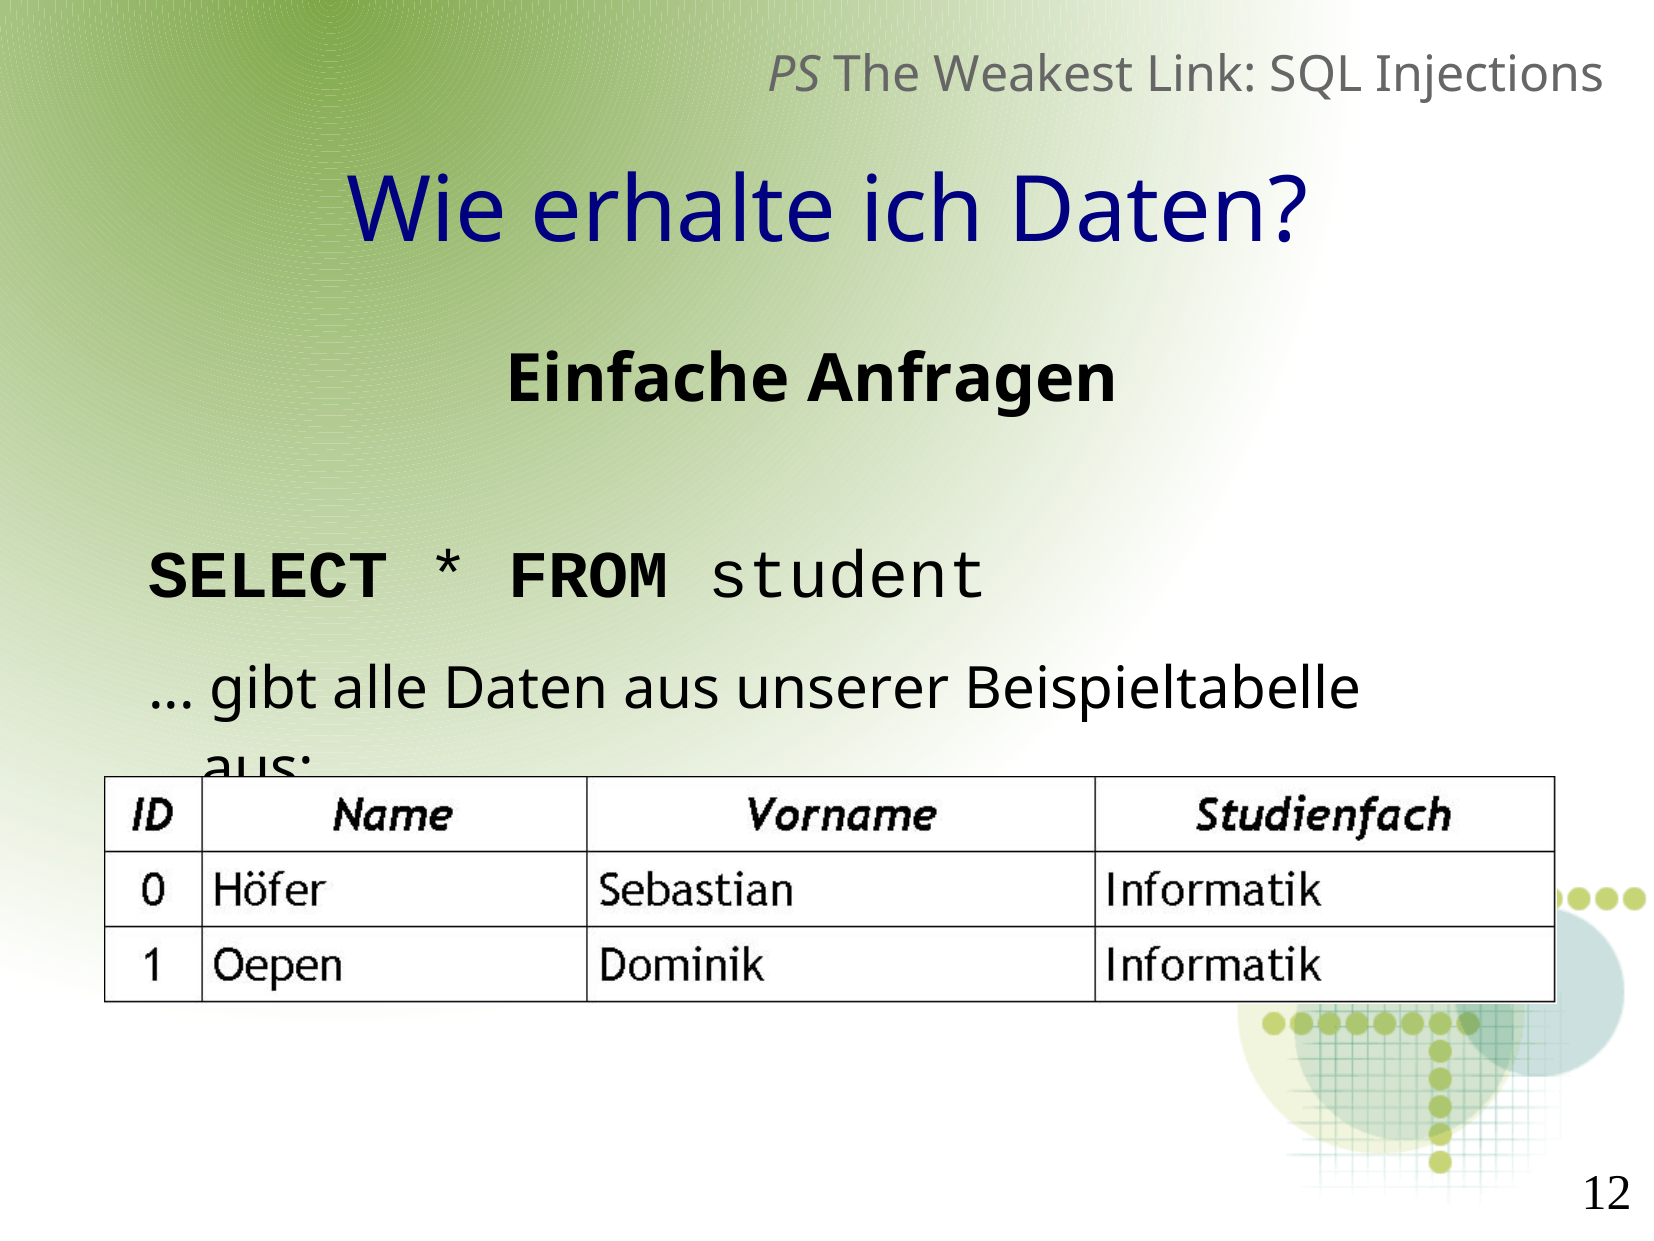

# Wie erhalte ich Daten?
Einfache Anfragen
SELECT * FROM student
... gibt alle Daten aus unserer Beispieltabelle aus: